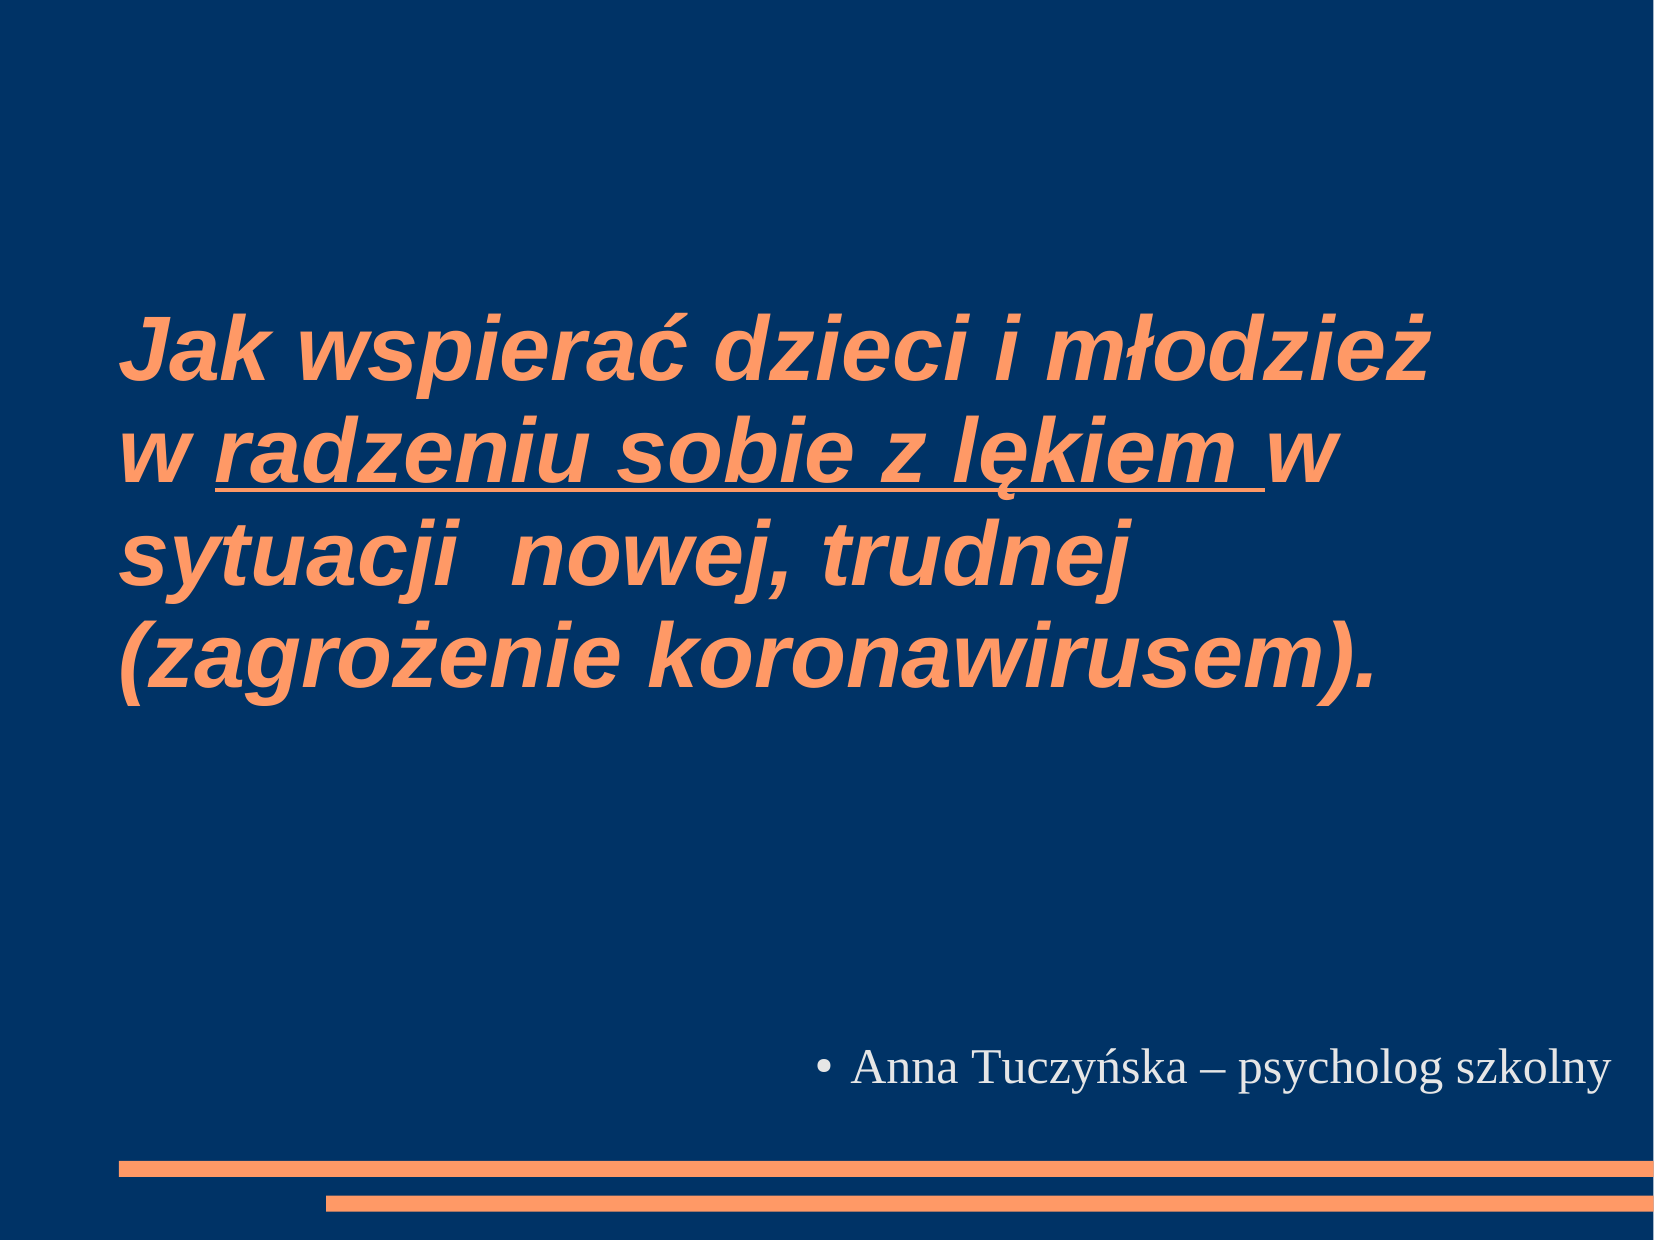

# Jak wspierać dzieci i młodzież w radzeniu sobie z lękiem w sytuacji nowej, trudnej (zagrożenie koronawirusem).
Anna Tuczyńska – psycholog szkolny